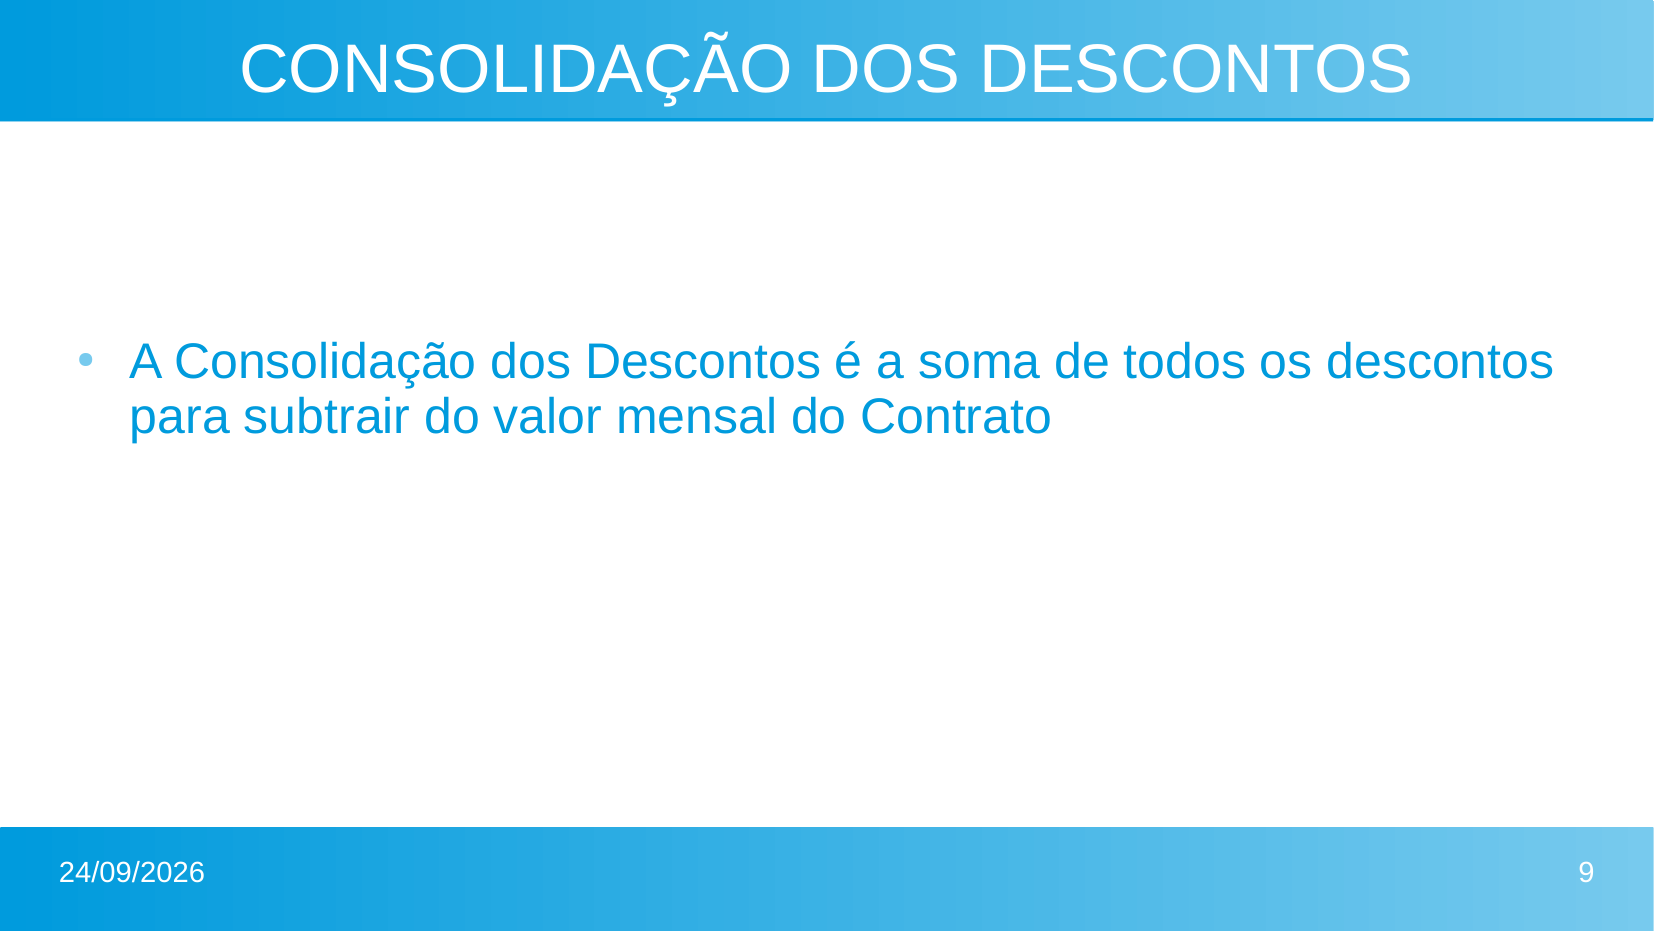

# CONSOLIDAÇÃO DOS DESCONTOS
A Consolidação dos Descontos é a soma de todos os descontos para subtrair do valor mensal do Contrato
9